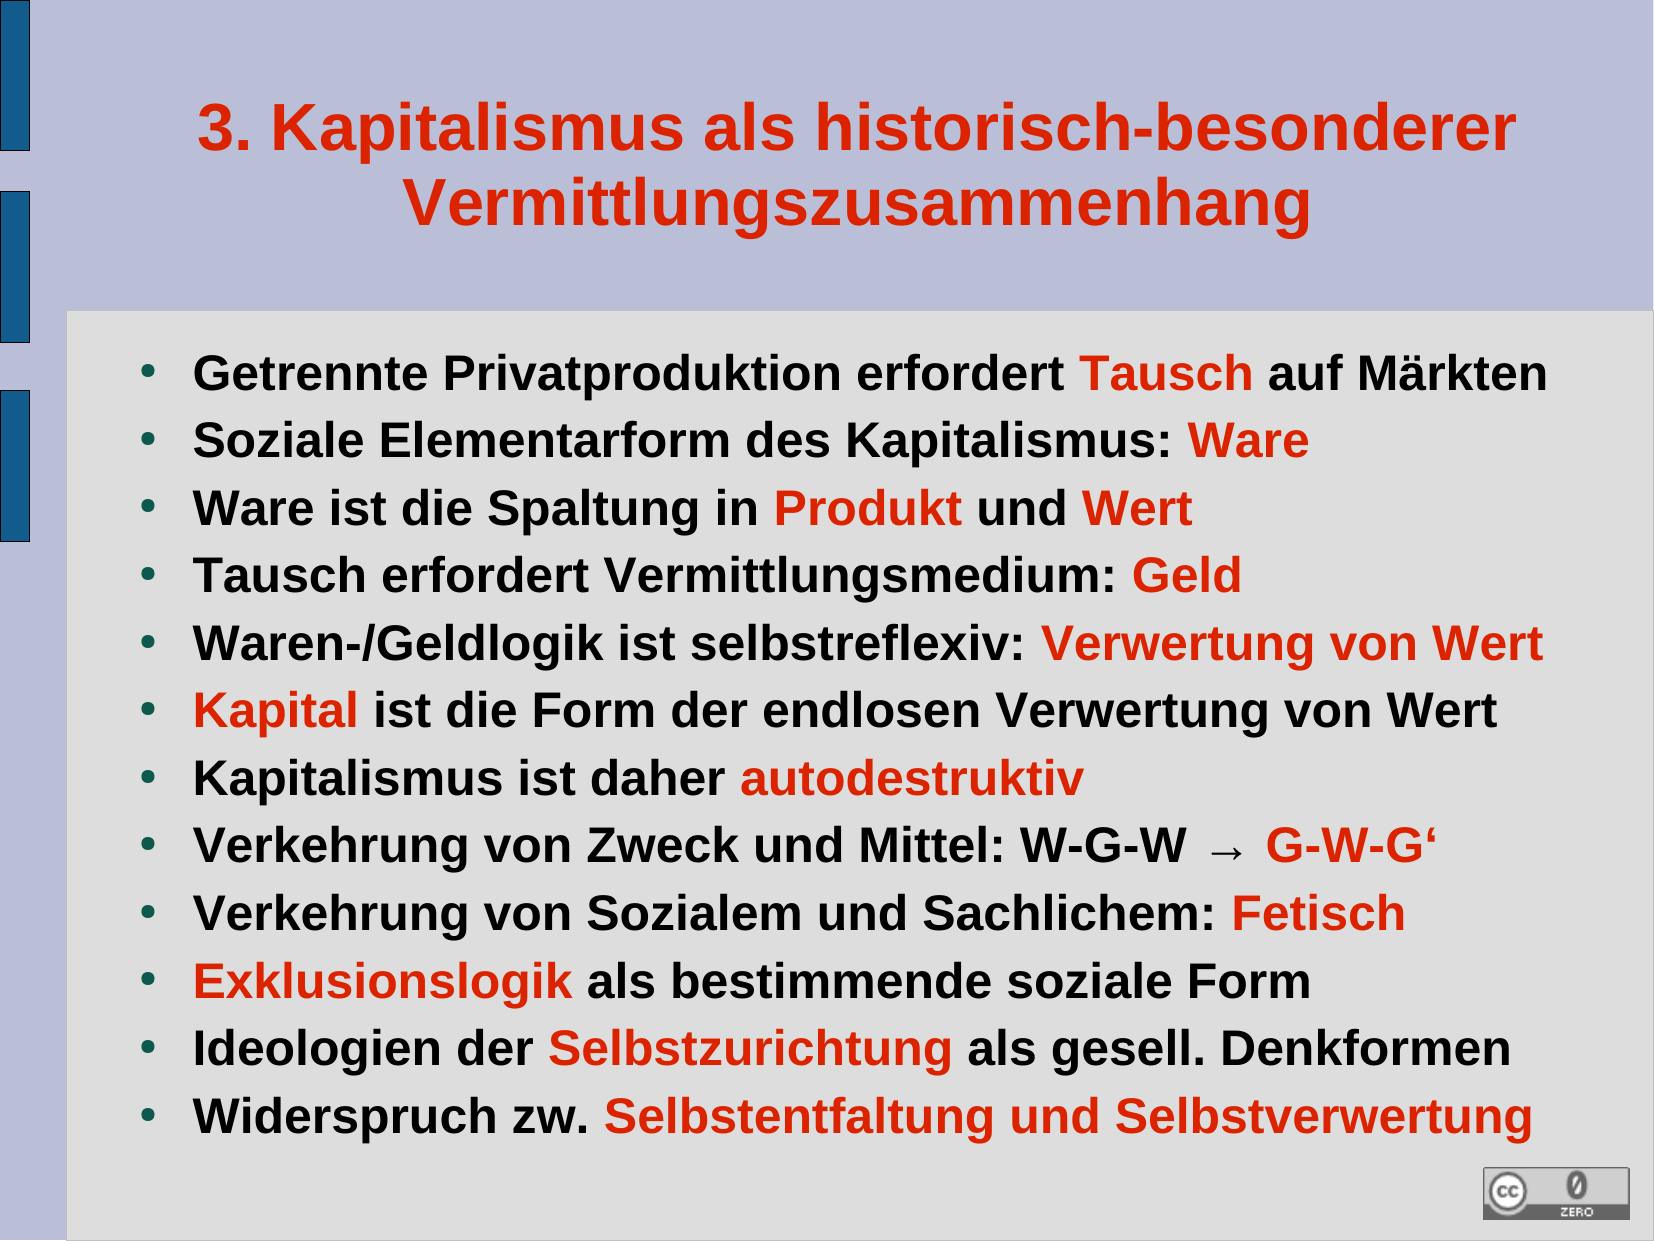

# 3. Kapitalismus als historisch-besonderer Vermittlungszusammenhang
Getrennte Privatproduktion erfordert Tausch auf Märkten
Soziale Elementarform des Kapitalismus: Ware
Ware ist die Spaltung in Produkt und Wert
Tausch erfordert Vermittlungsmedium: Geld
Waren-/Geldlogik ist selbstreflexiv: Verwertung von Wert
Kapital ist die Form der endlosen Verwertung von Wert
Kapitalismus ist daher autodestruktiv
Verkehrung von Zweck und Mittel: W-G-W → G-W-G‘
Verkehrung von Sozialem und Sachlichem: Fetisch
Exklusionslogik als bestimmende soziale Form
Ideologien der Selbstzurichtung als gesell. Denkformen
Widerspruch zw. Selbstentfaltung und Selbstverwertung